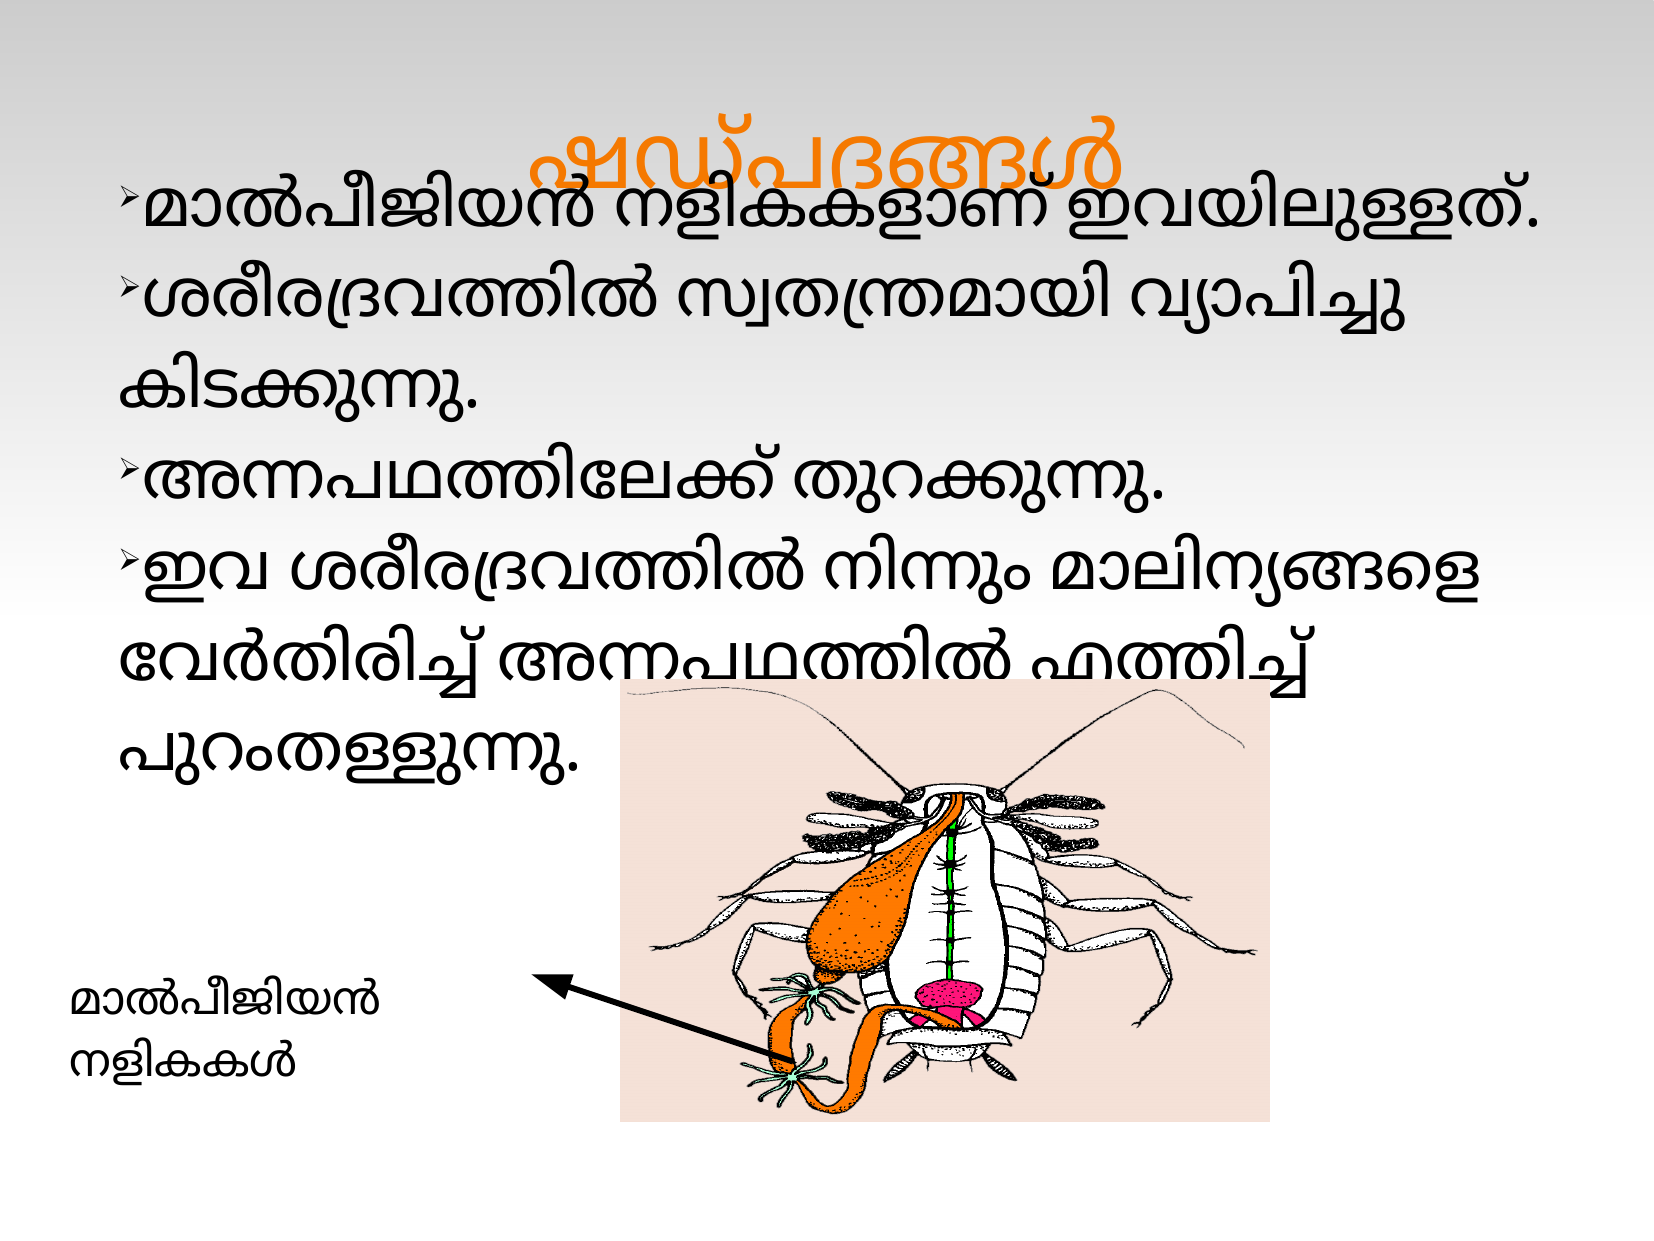

# ഷഡ്പദങ്ങള്‍
മാല്‍പീജിയന്‍ നളികകളാണ് ഇവയിലുള്ളത്.
ശരീരദ്രവത്തില്‍ സ്വതന്ത്രമായി വ്യാപിച്ചു കിടക്കുന്നു.
അന്നപഥത്തിലേക്ക് തുറക്കുന്നു.
ഇവ ശരീരദ്രവത്തില്‍ നിന്നും മാലിന്യങ്ങളെ വേര്‍തിരിച്ച് അന്നപഥത്തില്‍ എത്തിച്ച് പുറംതള്ളുന്നു.
മാല്‍പീജിയന്‍ നളികകള്‍